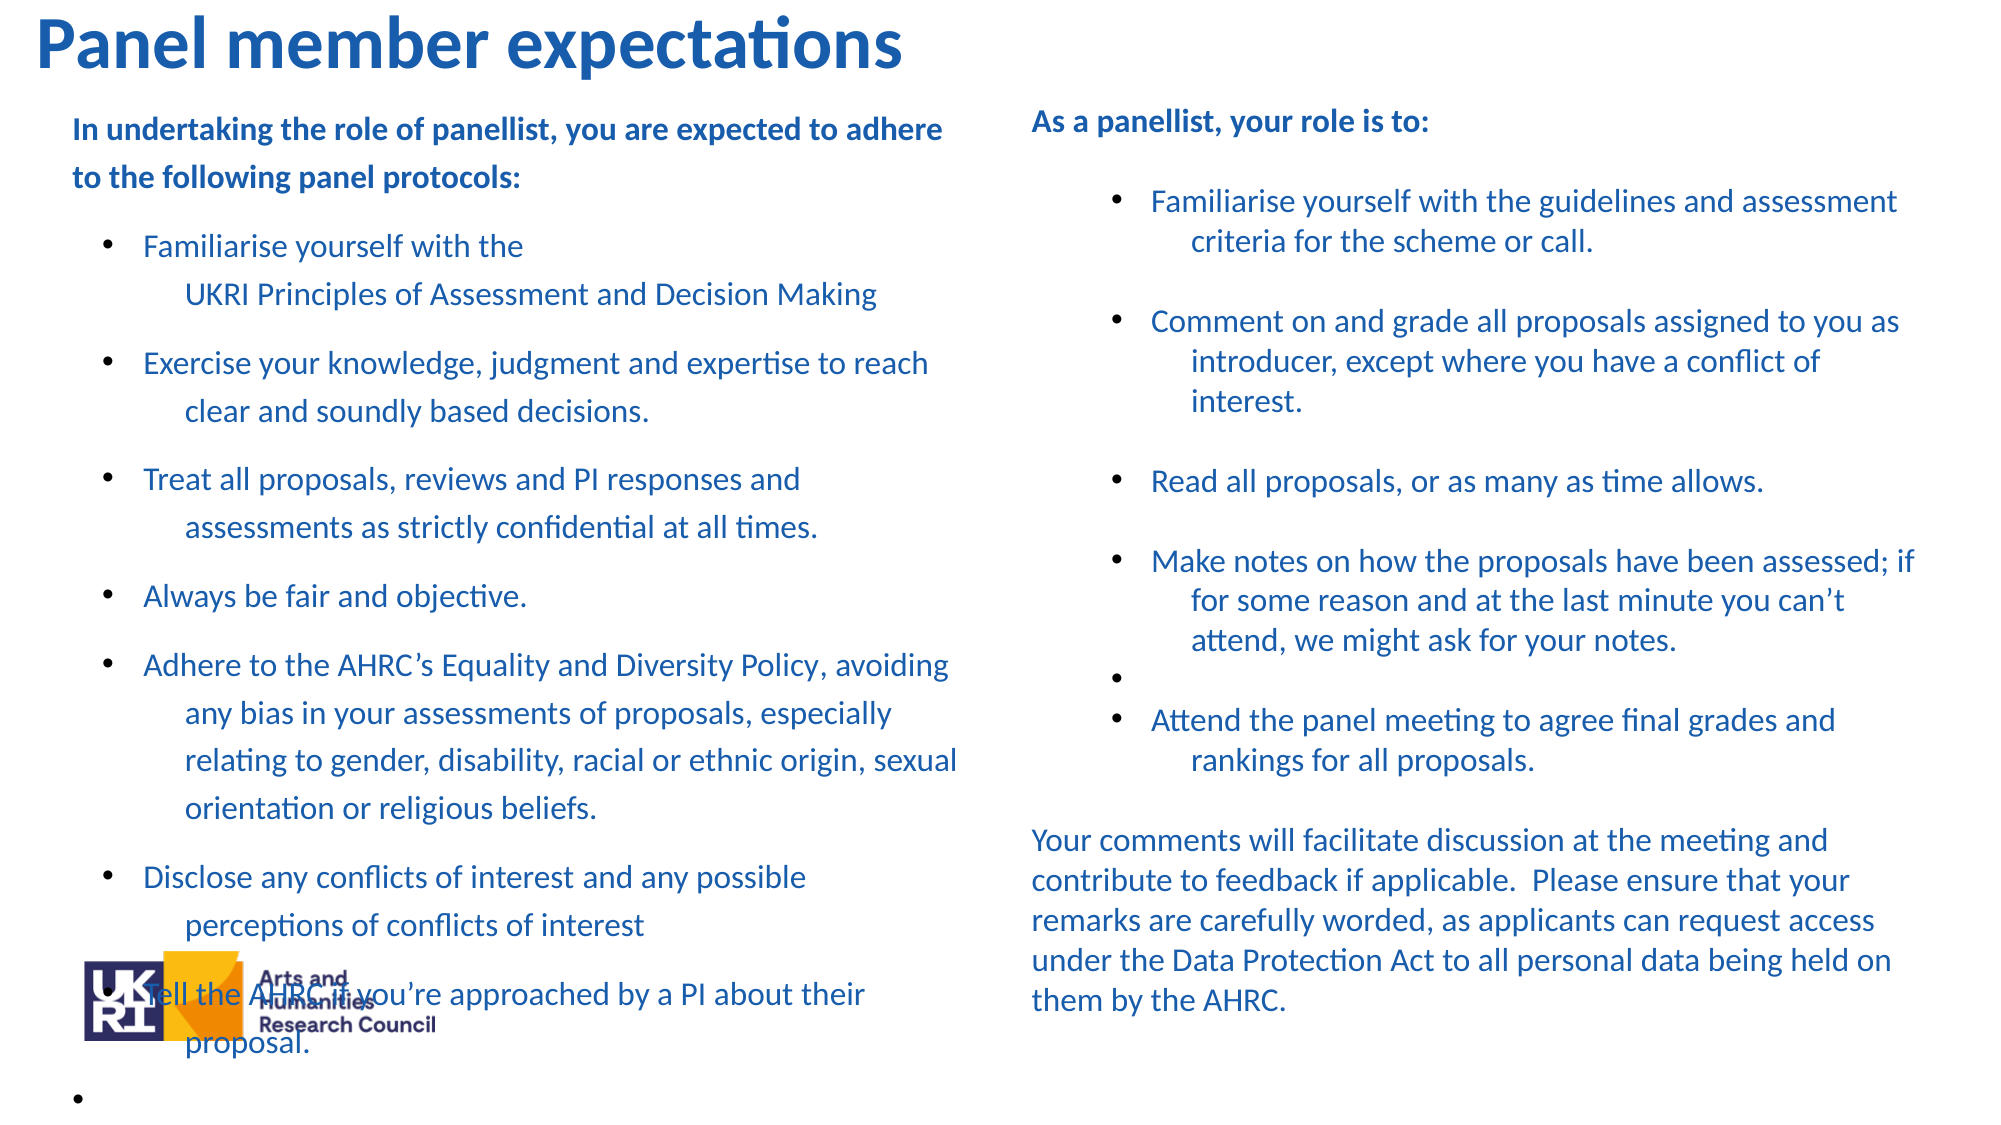

Panel member expectations
In undertaking the role of panellist, you are expected to adhere to the following panel protocols:
Familiarise yourself with the UKRI Principles of Assessment and Decision Making
Exercise your knowledge, judgment and expertise to reach clear and soundly based decisions.
Treat all proposals, reviews and PI responses and assessments as strictly confidential at all times.
Always be fair and objective.
Adhere to the AHRC’s Equality and Diversity Policy, avoiding any bias in your assessments of proposals, especially relating to gender, disability, racial or ethnic origin, sexual orientation or religious beliefs.
Disclose any conflicts of interest and any possible perceptions of conflicts of interest
Tell the AHRC if you’re approached by a PI about their proposal.
As a panellist, your role is to:
Familiarise yourself with the guidelines and assessment criteria for the scheme or call.
Comment on and grade all proposals assigned to you as introducer, except where you have a conflict of interest.
Read all proposals, or as many as time allows.
Make notes on how the proposals have been assessed; if for some reason and at the last minute you can’t attend, we might ask for your notes.
Attend the panel meeting to agree final grades and rankings for all proposals.
Your comments will facilitate discussion at the meeting and contribute to feedback if applicable. Please ensure that your remarks are carefully worded, as applicants can request access under the Data Protection Act to all personal data being held on them by the AHRC.